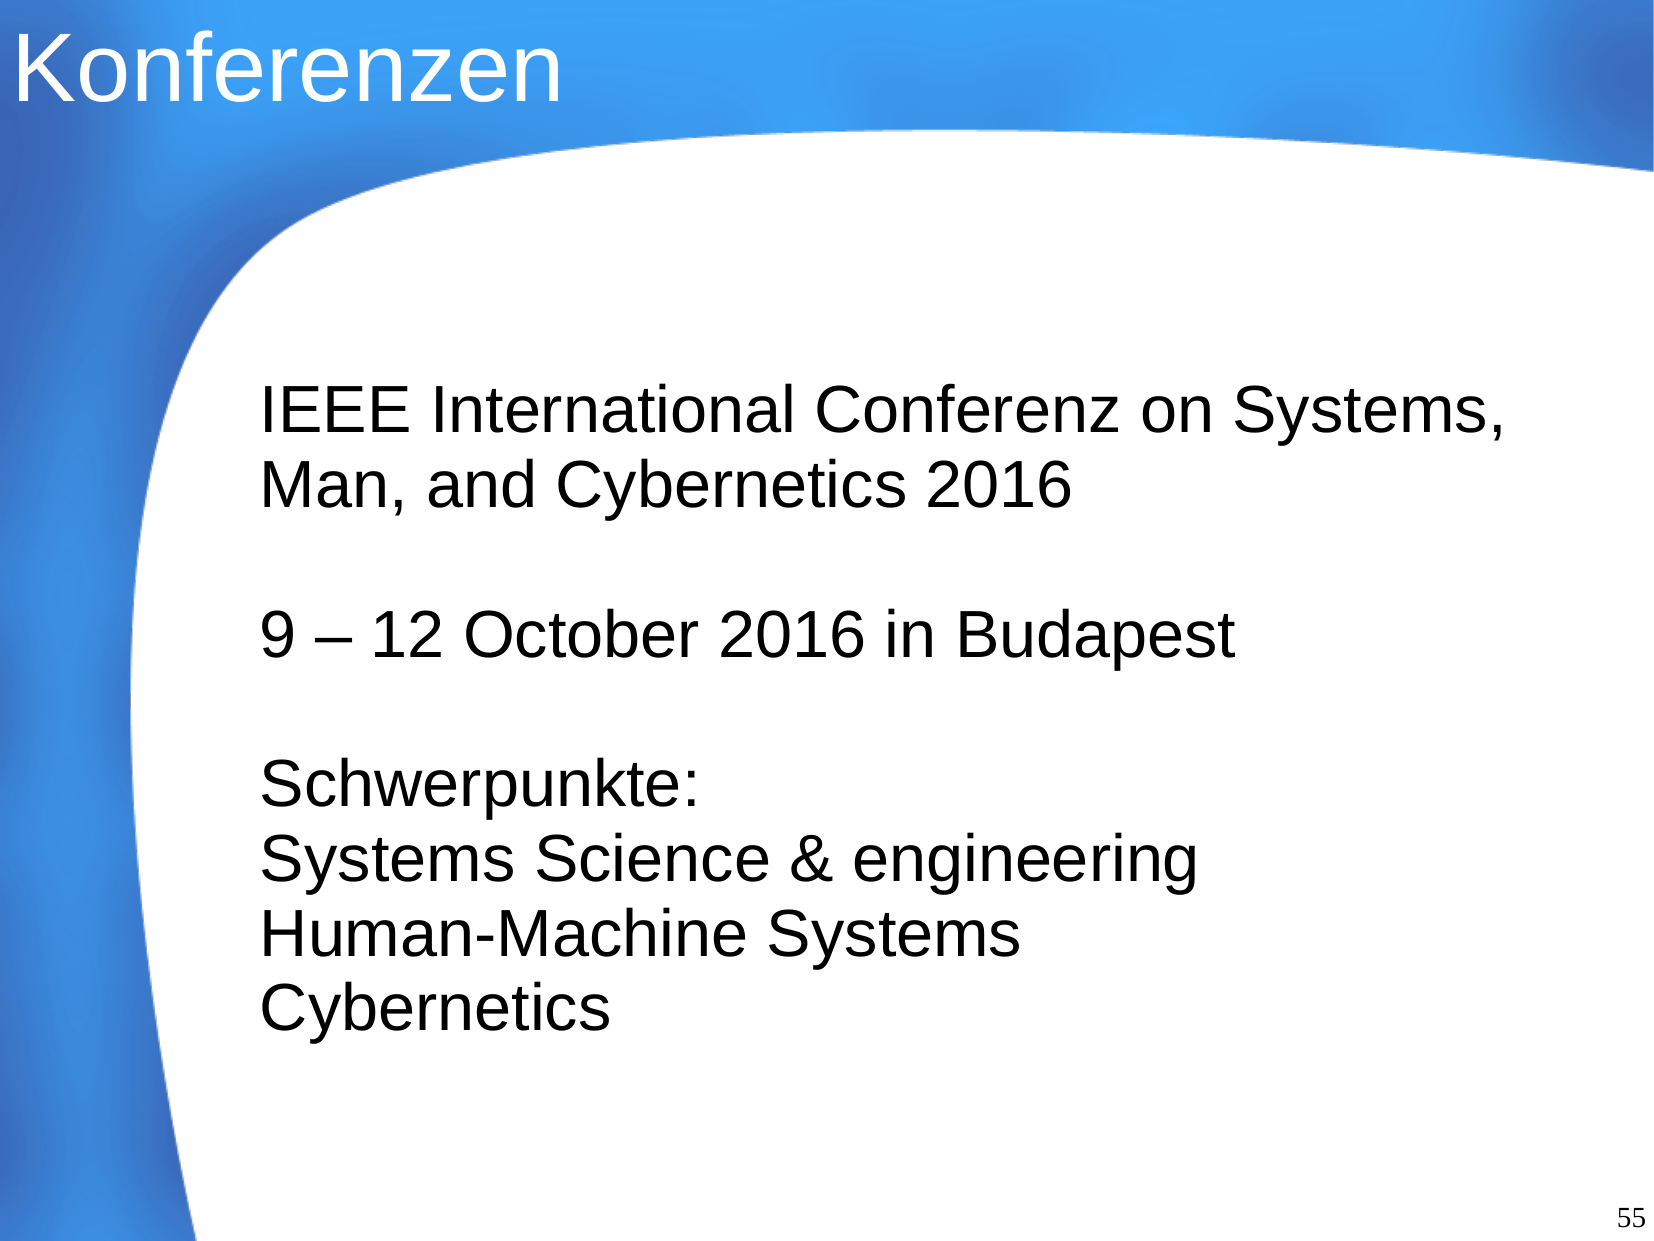

Konferenzen
#
IEEE International Conferenz on Systems, Man, and Cybernetics 2016
9 – 12 October 2016 in Budapest
Schwerpunkte:
Systems Science & engineering
Human-Machine Systems
Cybernetics
55